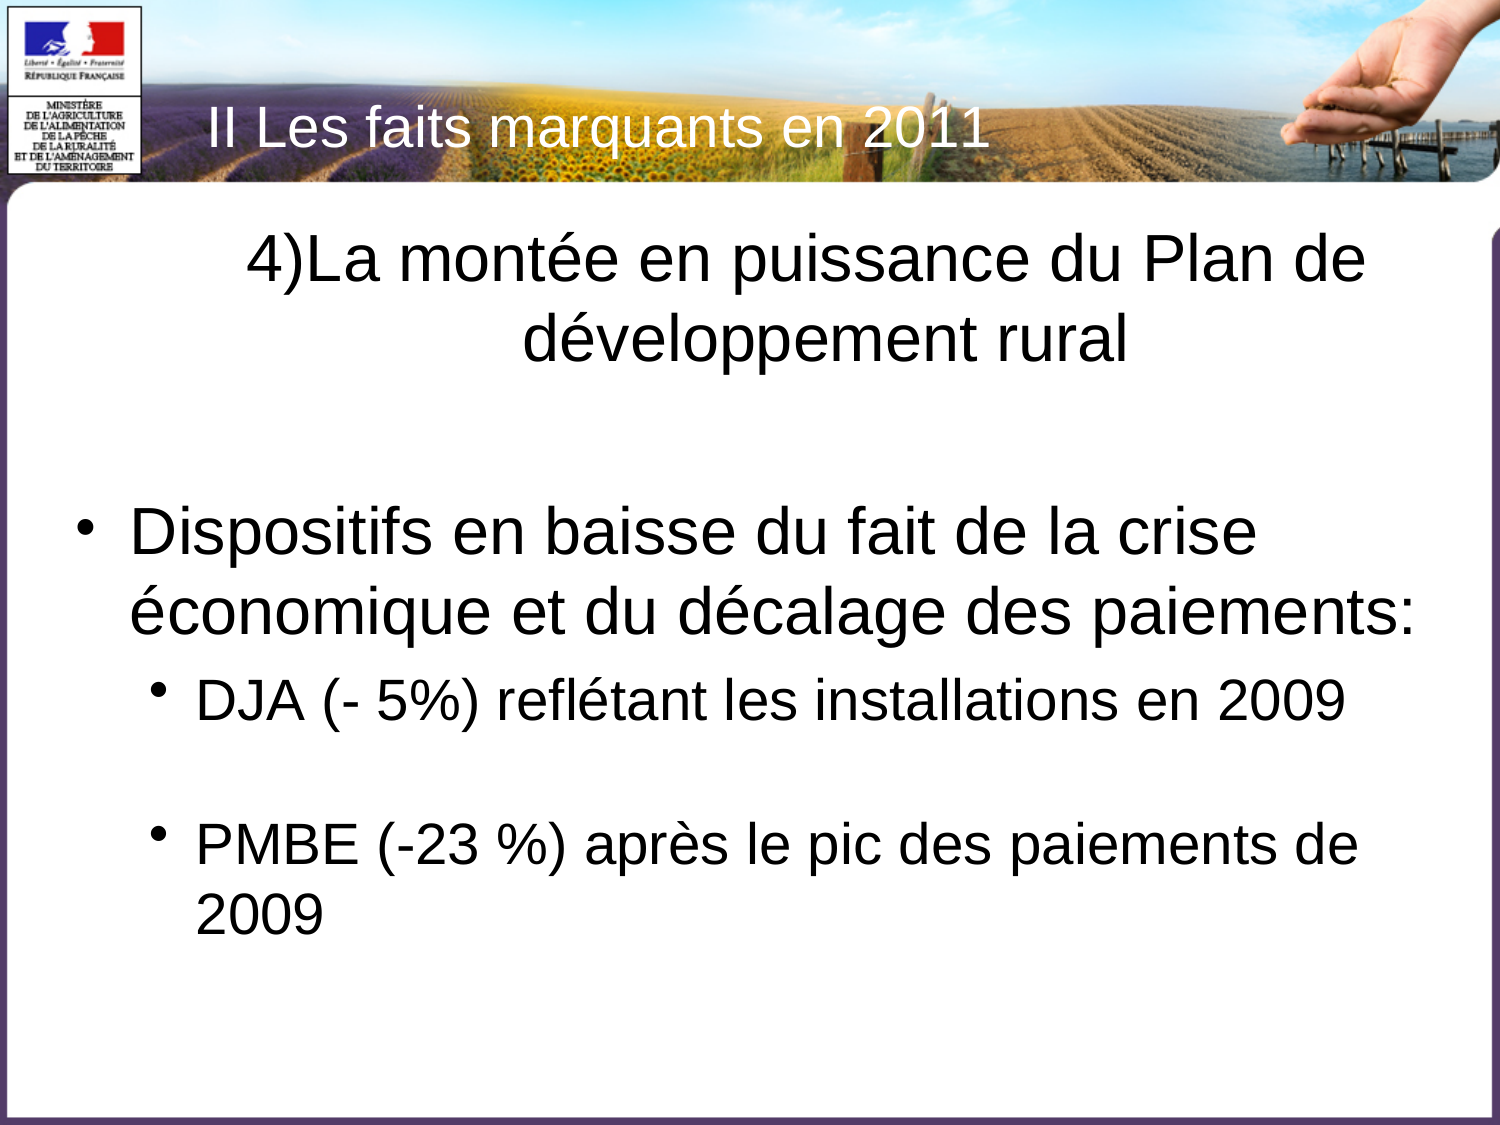

II Les faits marquants en 2011
# 4)La montée en puissance du Plan de développement rural
Dispositifs en baisse du fait de la crise économique et du décalage des paiements:
DJA (- 5%) reflétant les installations en 2009
PMBE (-23 %) après le pic des paiements de 2009